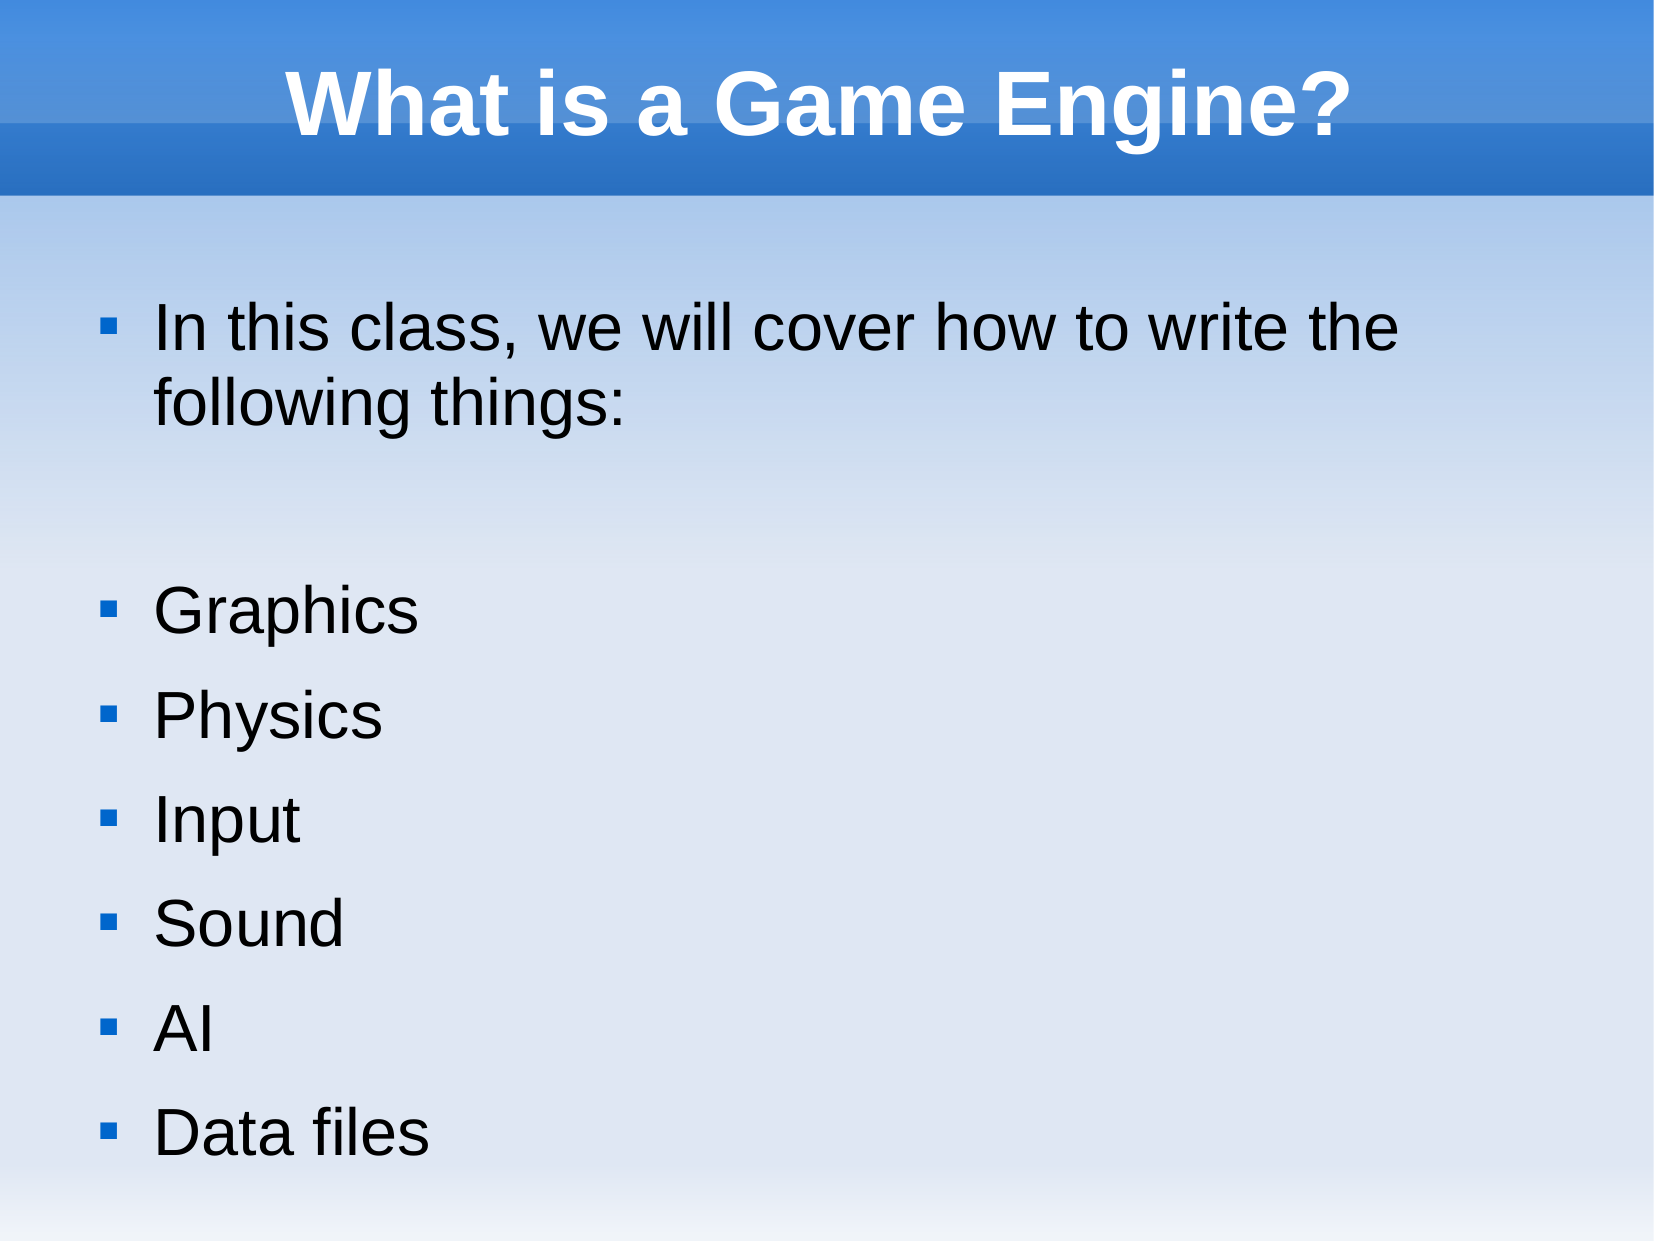

# What is a Game Engine?
In this class, we will cover how to write the following things:
Graphics
Physics
Input
Sound
AI
Data files